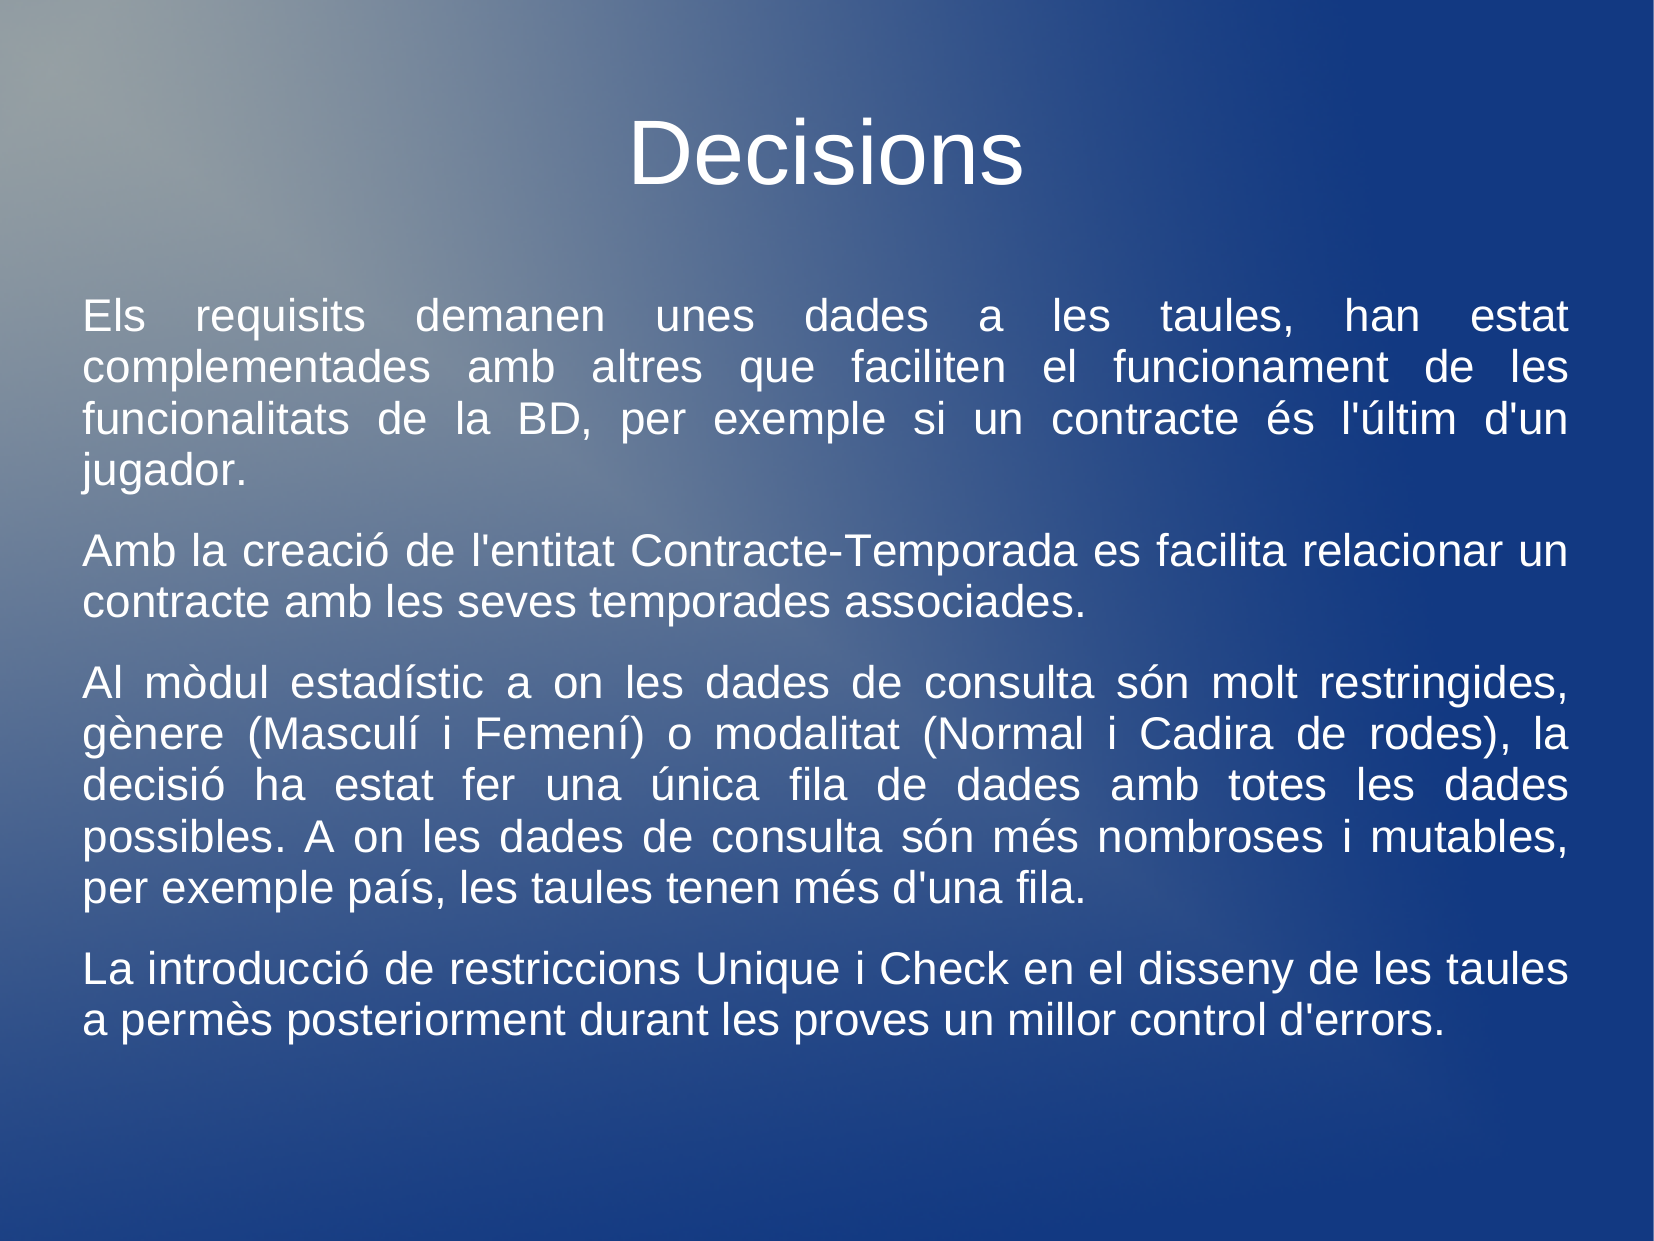

# Decisions
Els requisits demanen unes dades a les taules, han estat complementades amb altres que faciliten el funcionament de les funcionalitats de la BD, per exemple si un contracte és l'últim d'un jugador.
Amb la creació de l'entitat Contracte-Temporada es facilita relacionar un contracte amb les seves temporades associades.
Al mòdul estadístic a on les dades de consulta són molt restringides, gènere (Masculí i Femení) o modalitat (Normal i Cadira de rodes), la decisió ha estat fer una única fila de dades amb totes les dades possibles. A on les dades de consulta són més nombroses i mutables, per exemple país, les taules tenen més d'una fila.
La introducció de restriccions Unique i Check en el disseny de les taules a permès posteriorment durant les proves un millor control d'errors.